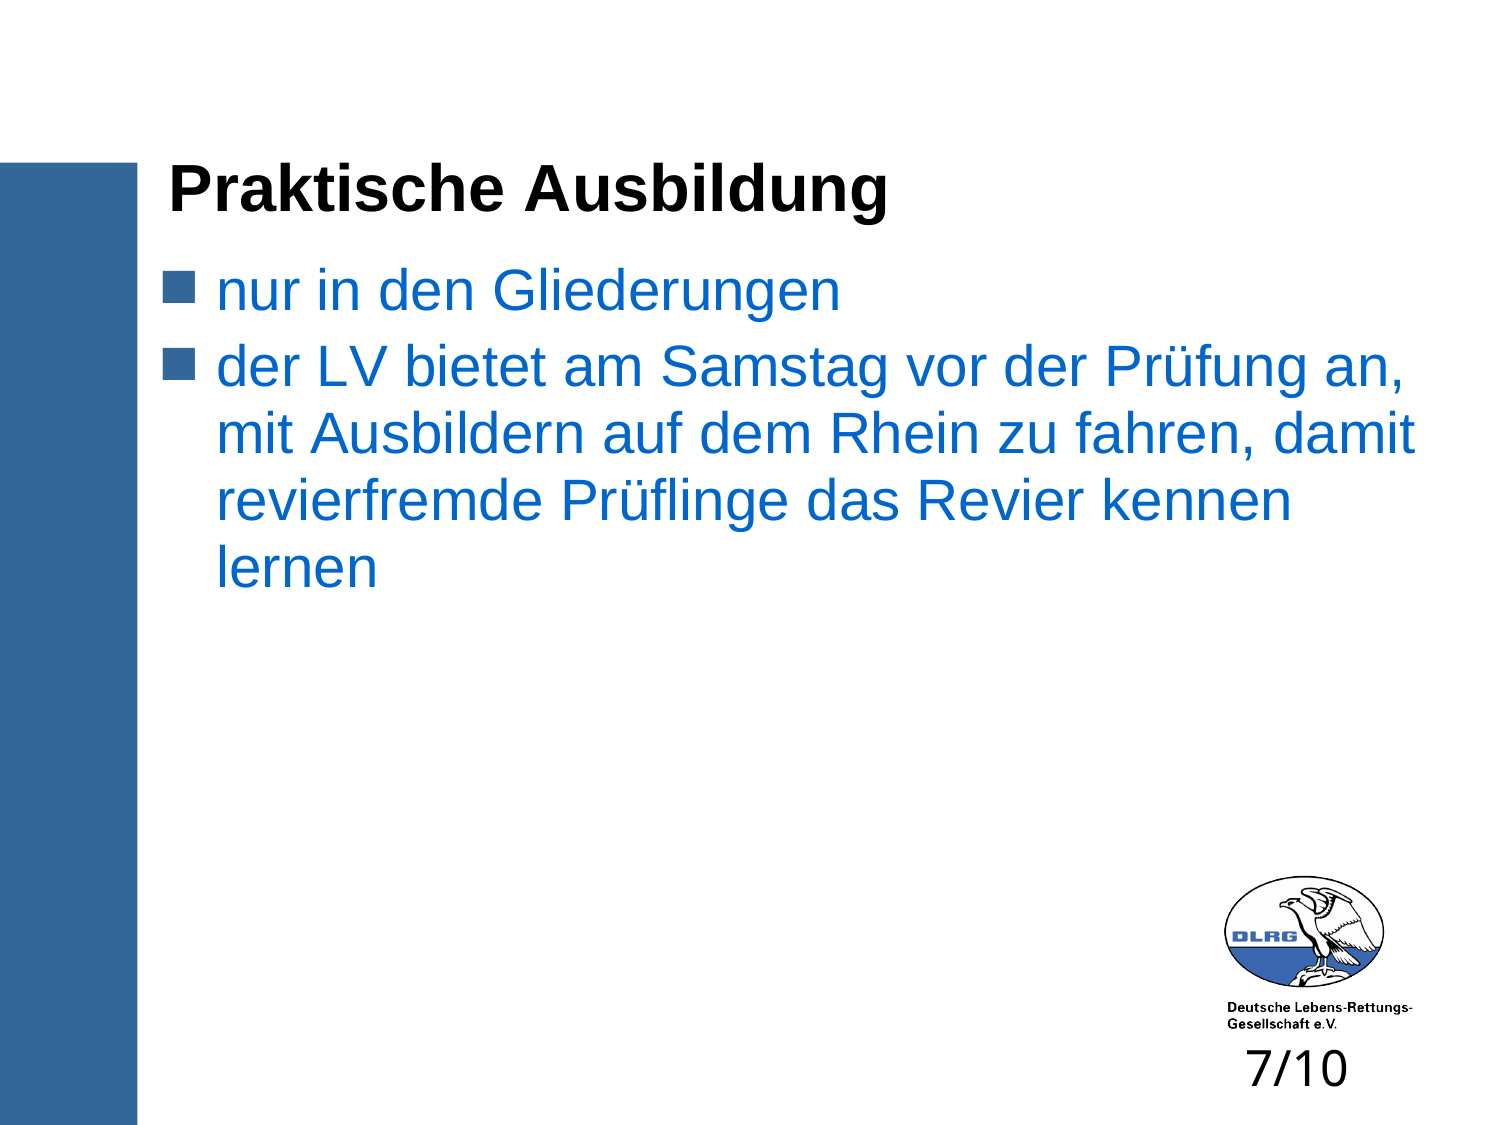

# Praktische Ausbildung
nur in den Gliederungen
der LV bietet am Samstag vor der Prüfung an, mit Ausbildern auf dem Rhein zu fahren, damit revierfremde Prüflinge das Revier kennen lernen